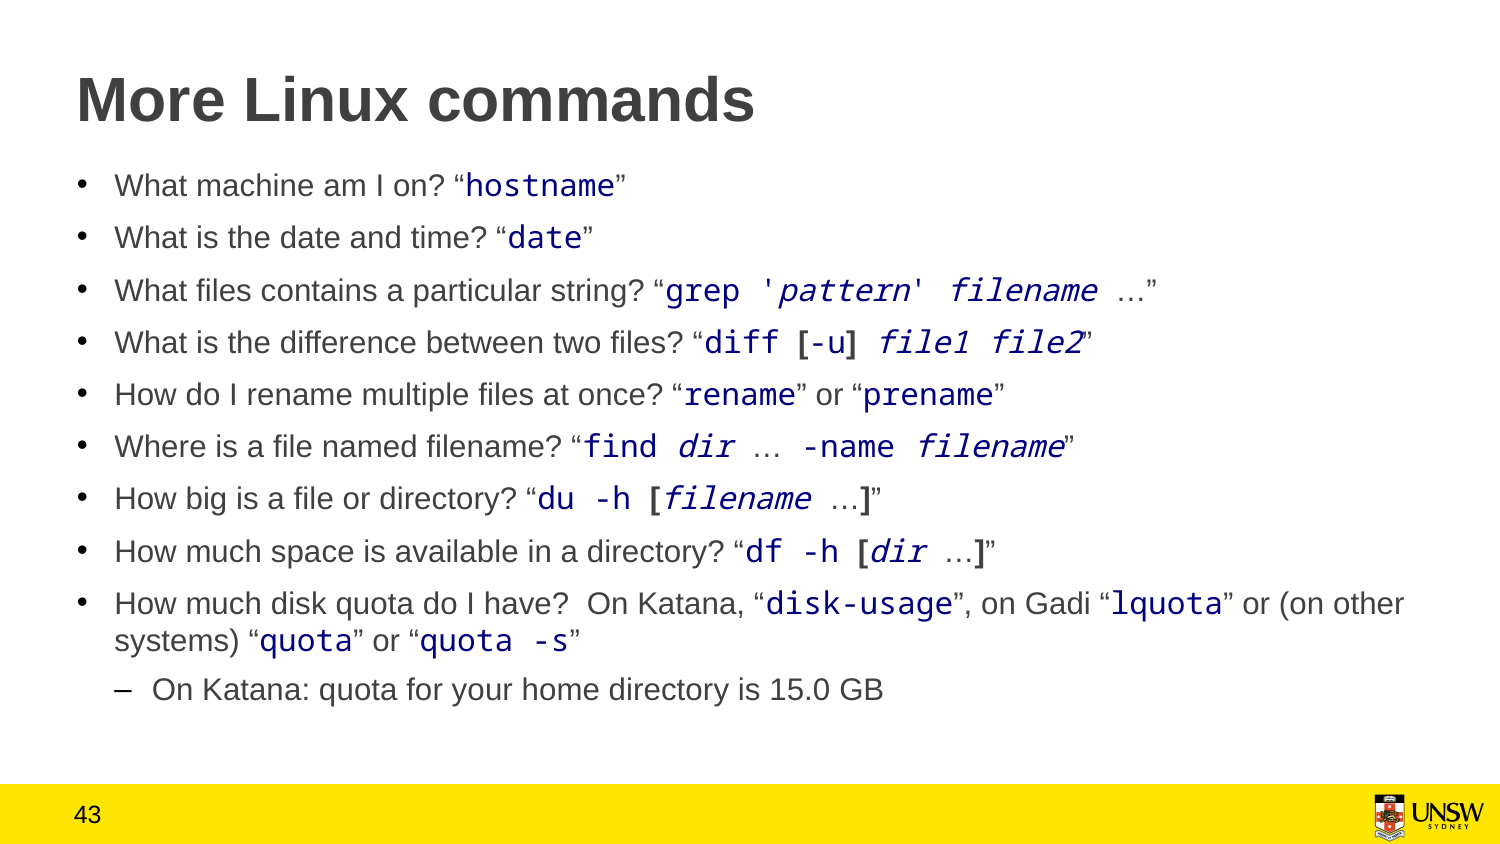

# More Linux commands
What machine am I on? “hostname”
What is the date and time? “date”
What files contains a particular string? “grep 'pattern' filename …”
What is the difference between two files? “diff [-u] file1 file2”
How do I rename multiple files at once? “rename” or “prename”
Where is a file named filename? “find dir … -name filename”
How big is a file or directory? “du -h [filename …]”
How much space is available in a directory? “df -h [dir …]”
How much disk quota do I have? On Katana, “disk-usage”, on Gadi “lquota” or (on other systems) “quota” or “quota -s”
On Katana: quota for your home directory is 15.0 GB